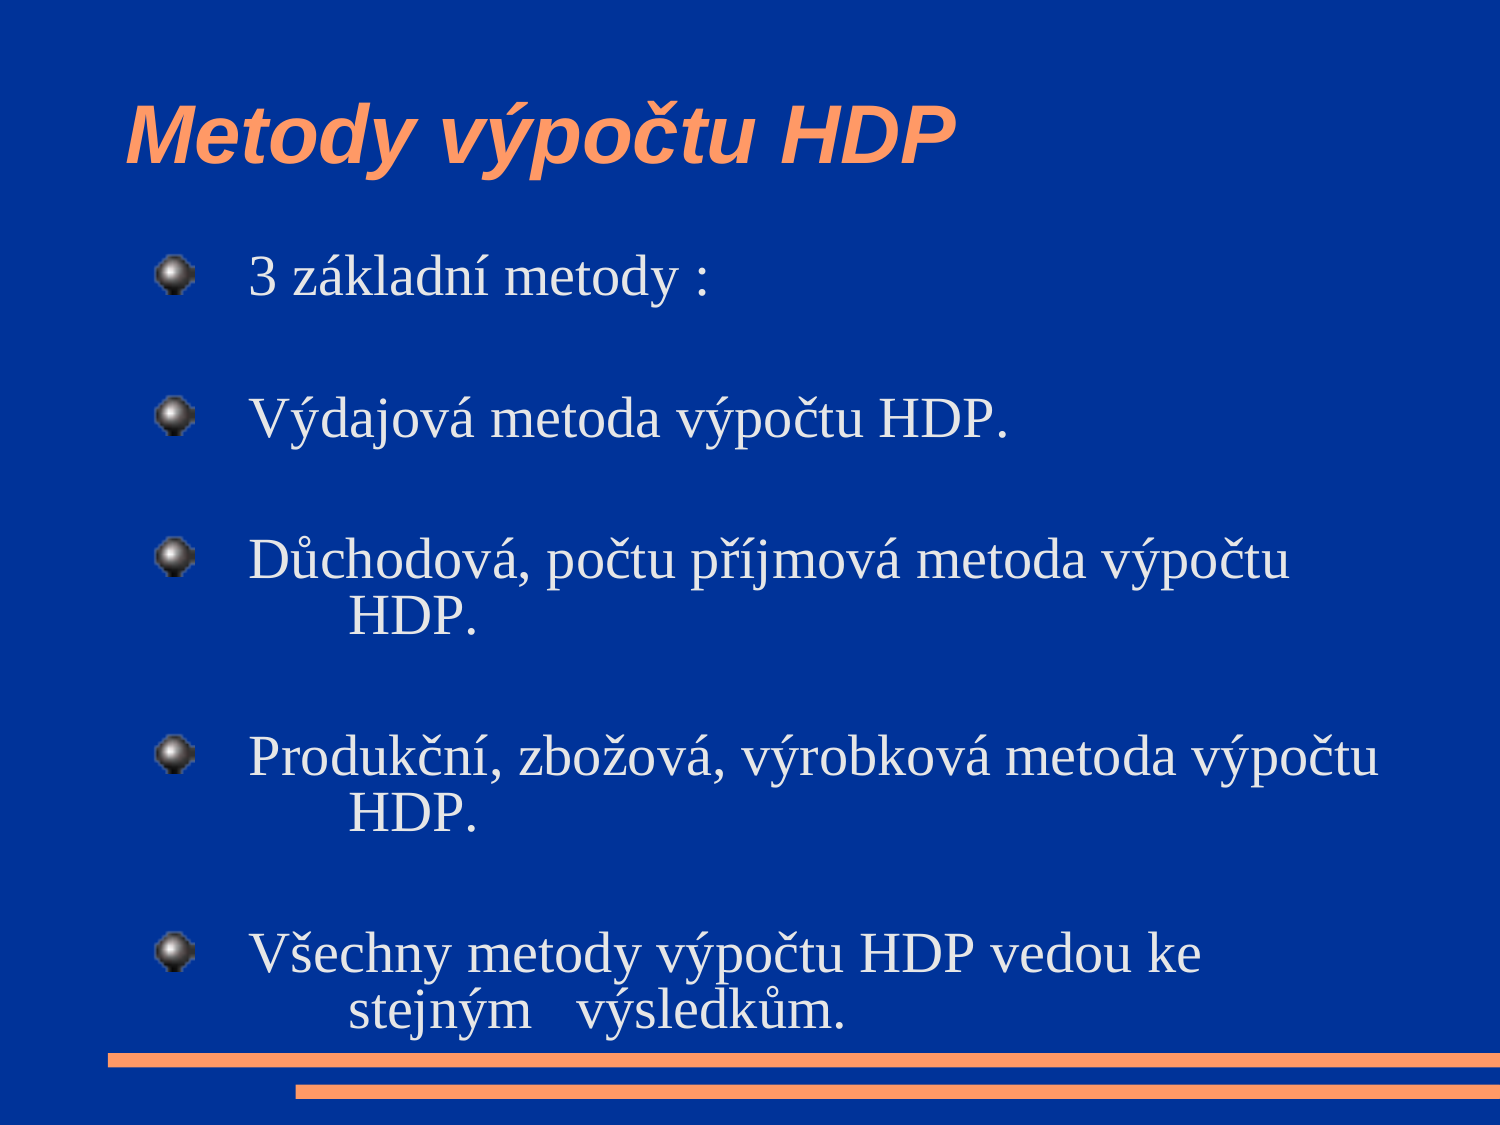

# Metody výpočtu HDP
3 základní metody :
Výdajová metoda výpočtu HDP.
Důchodová, počtu příjmová metoda výpočtu HDP.
Produkční, zbožová, výrobková metoda výpočtu HDP.
Všechny metody výpočtu HDP vedou ke stejným výsledkům.